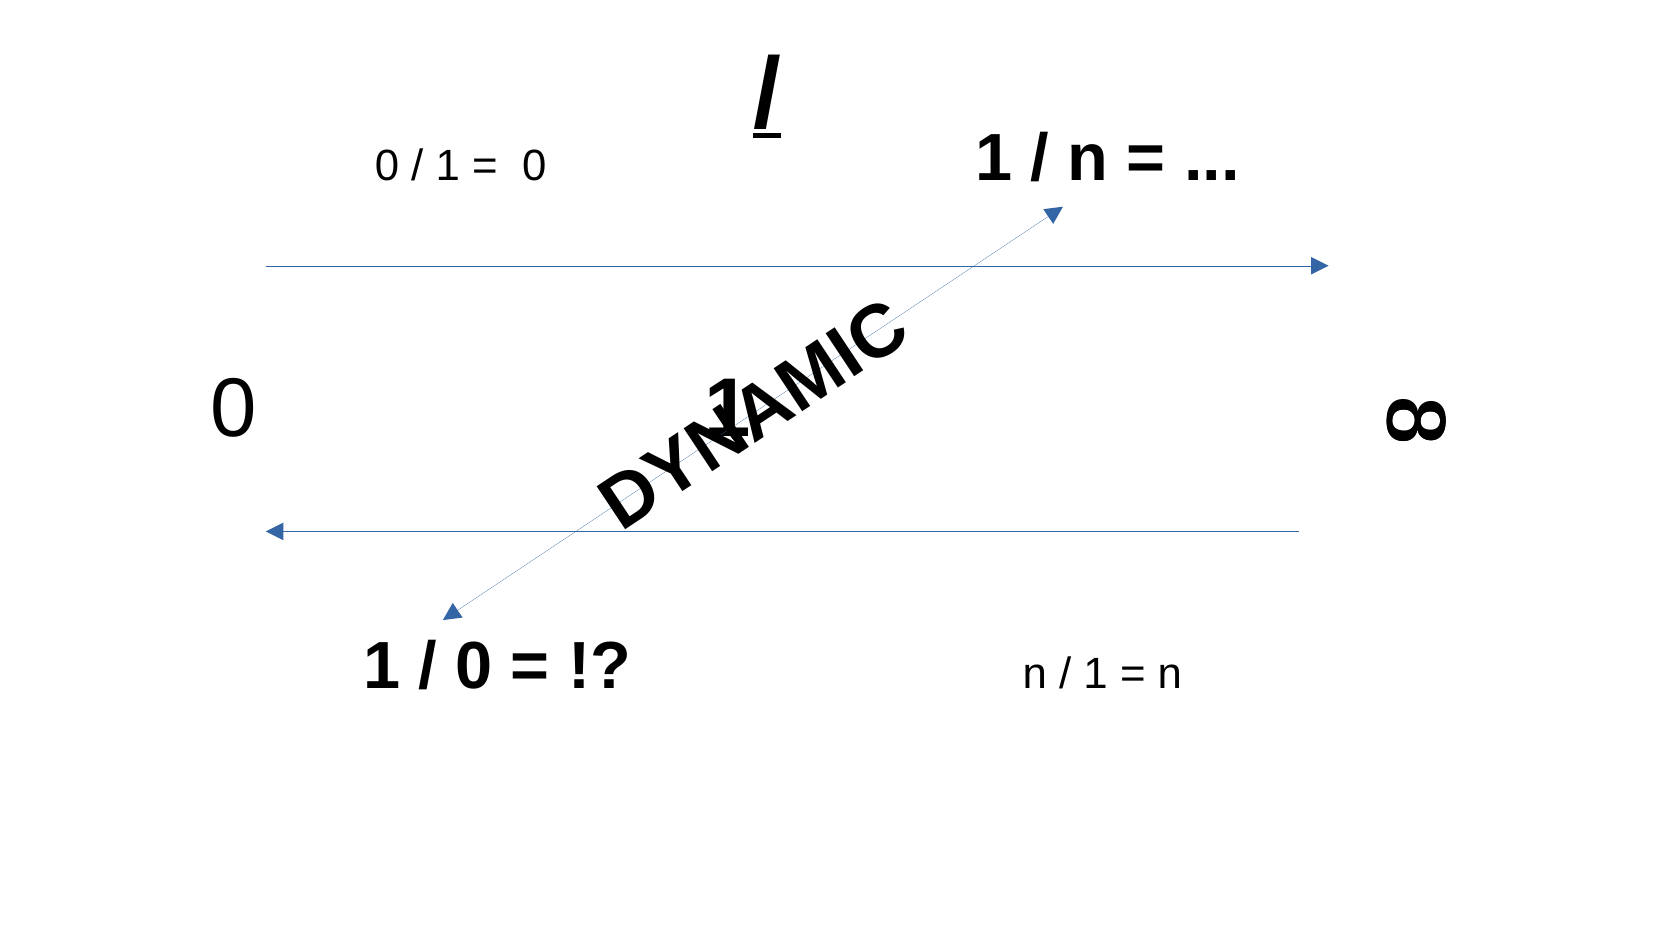

/
0 / 1 = 0 1 / n = ...
DYNAMIC
8
8
8
 0 1
1 / 0 = !? n / 1 = n